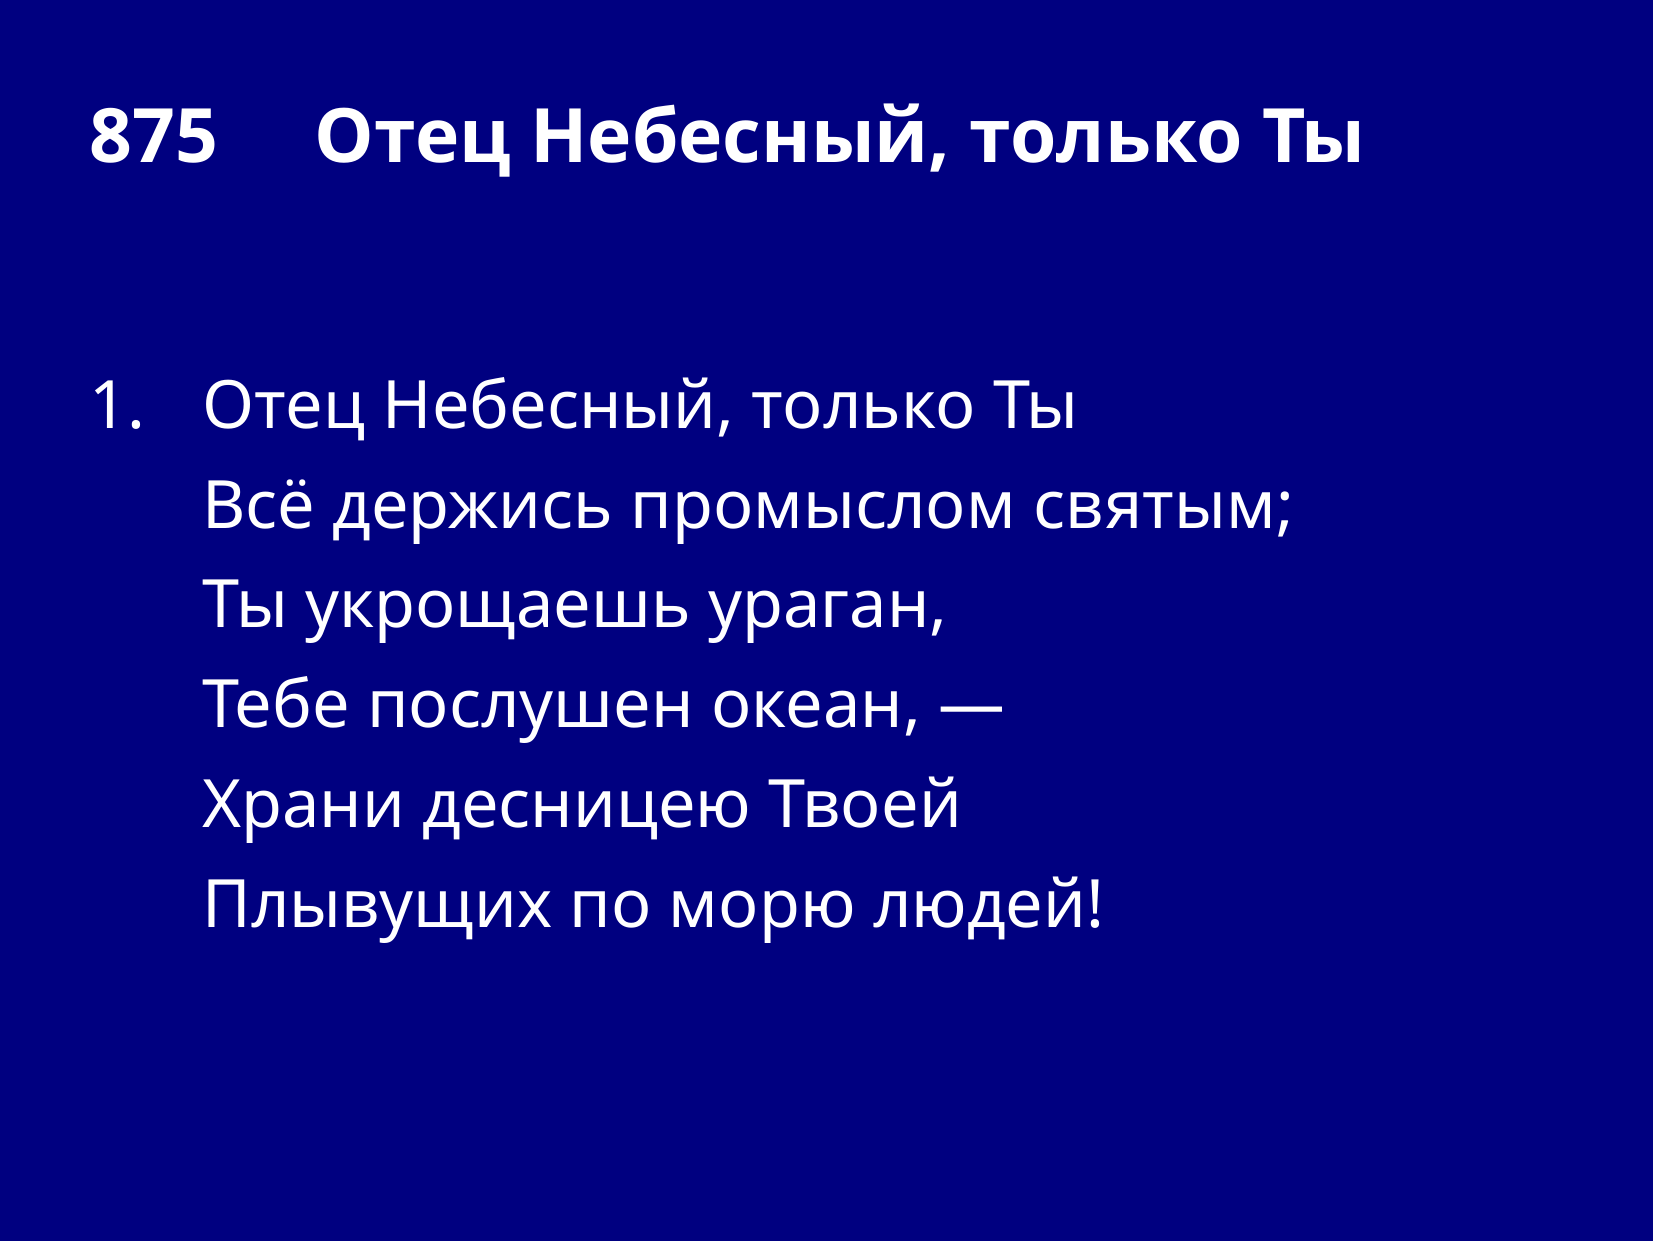

875	Отец Небесный, только Ты
1.	Отец Небесный, только Ты
	Всё держись промыслом святым;
	Ты укрощаешь ураган,
	Тебе послушен океан, ―
	Храни десницею Твоей
	Плывущих по морю людей!